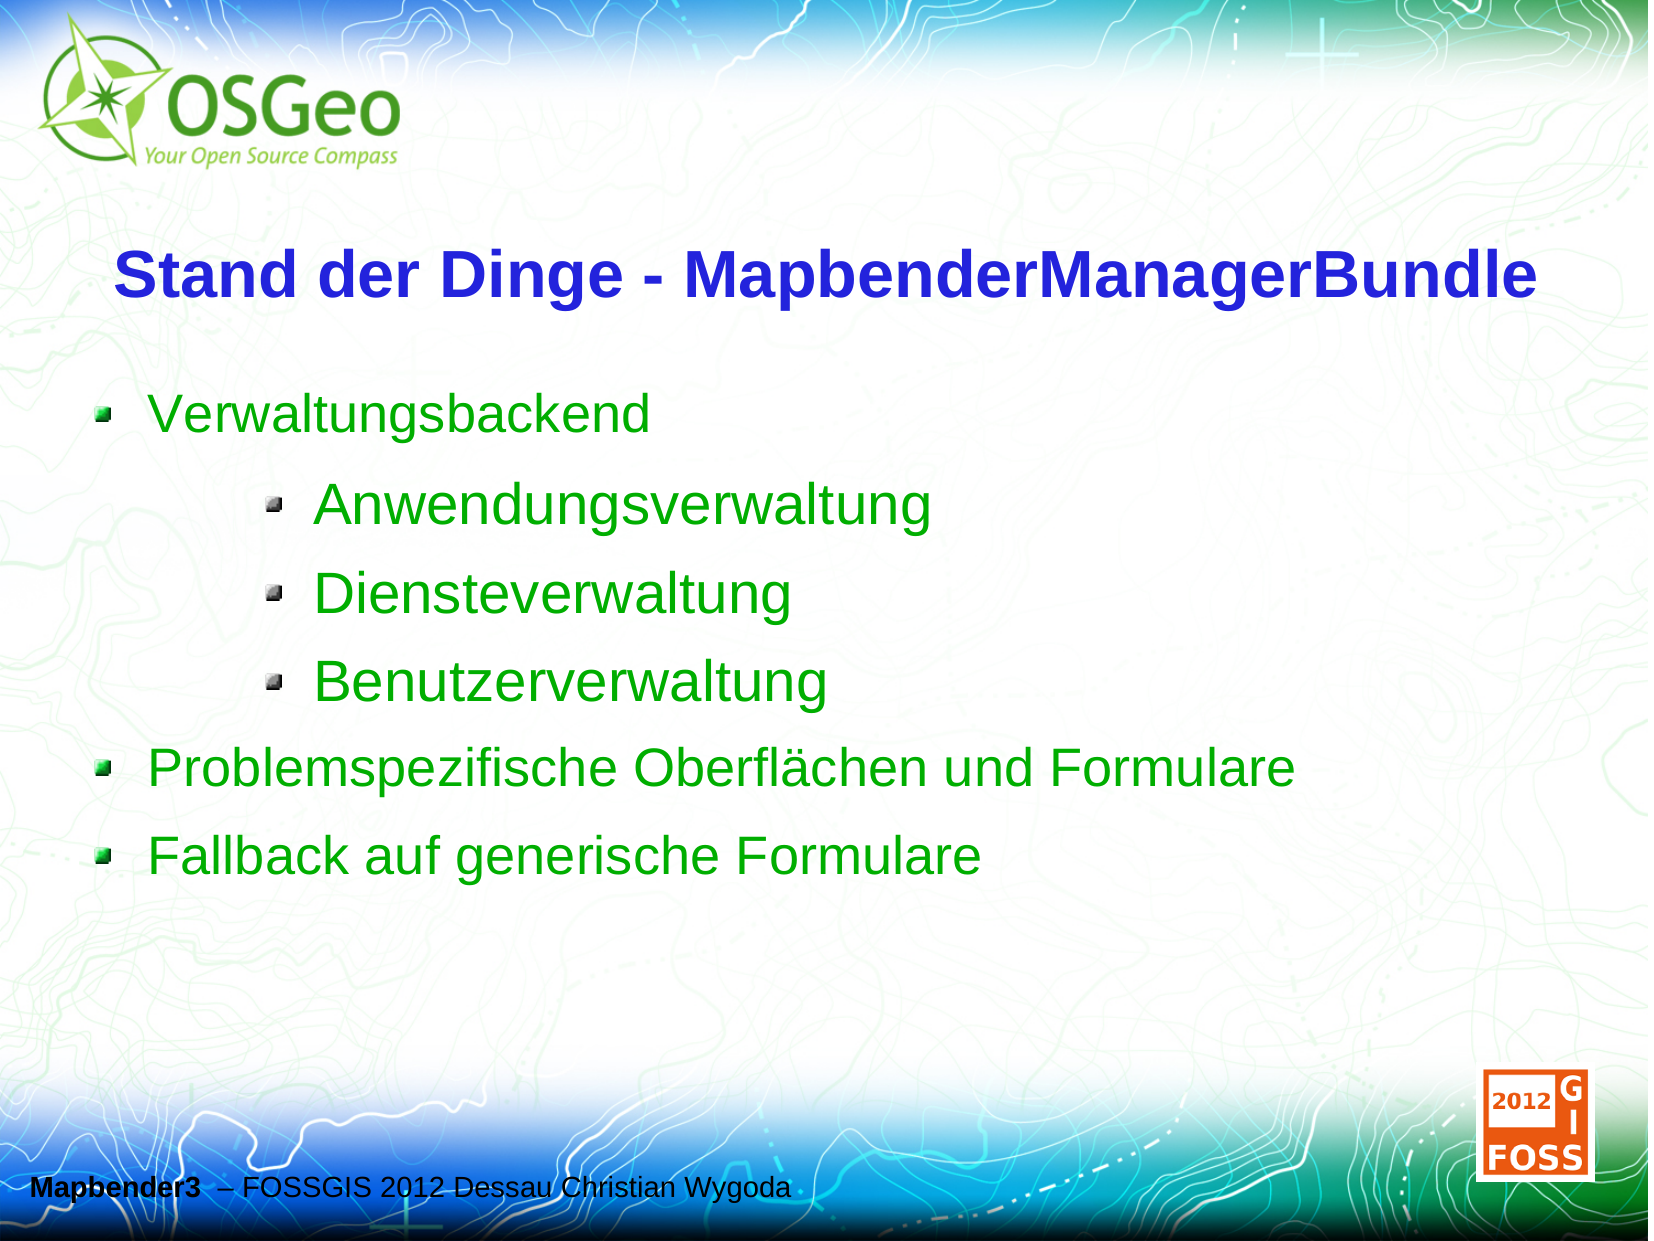

# Stand der Dinge - MapbenderManagerBundle
Verwaltungsbackend
Anwendungsverwaltung
Diensteverwaltung
Benutzerverwaltung
Problemspezifische Oberflächen und Formulare
Fallback auf generische Formulare